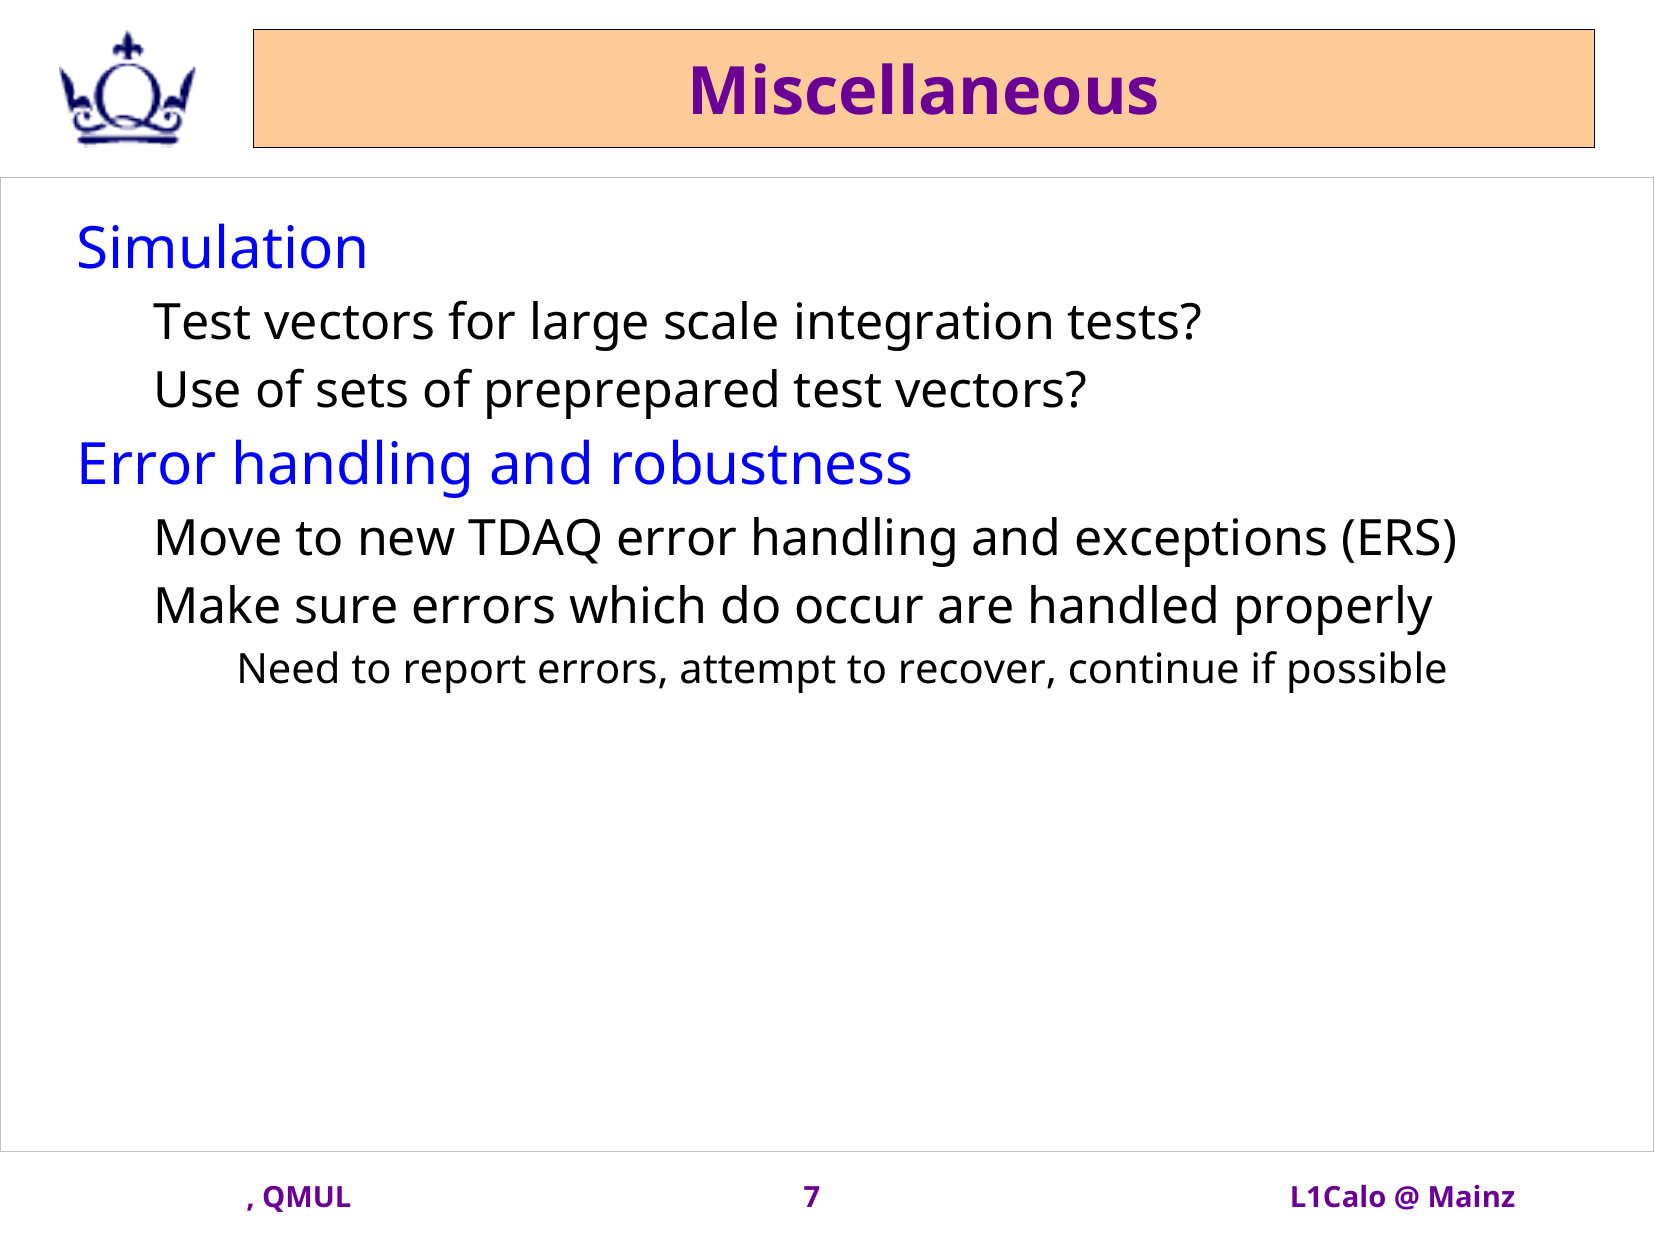

# Miscellaneous
Simulation
Test vectors for large scale integration tests?
Use of sets of preprepared test vectors?
Error handling and robustness
Move to new TDAQ error handling and exceptions (ERS)
Make sure errors which do occur are handled properly
Need to report errors, attempt to recover, continue if possible